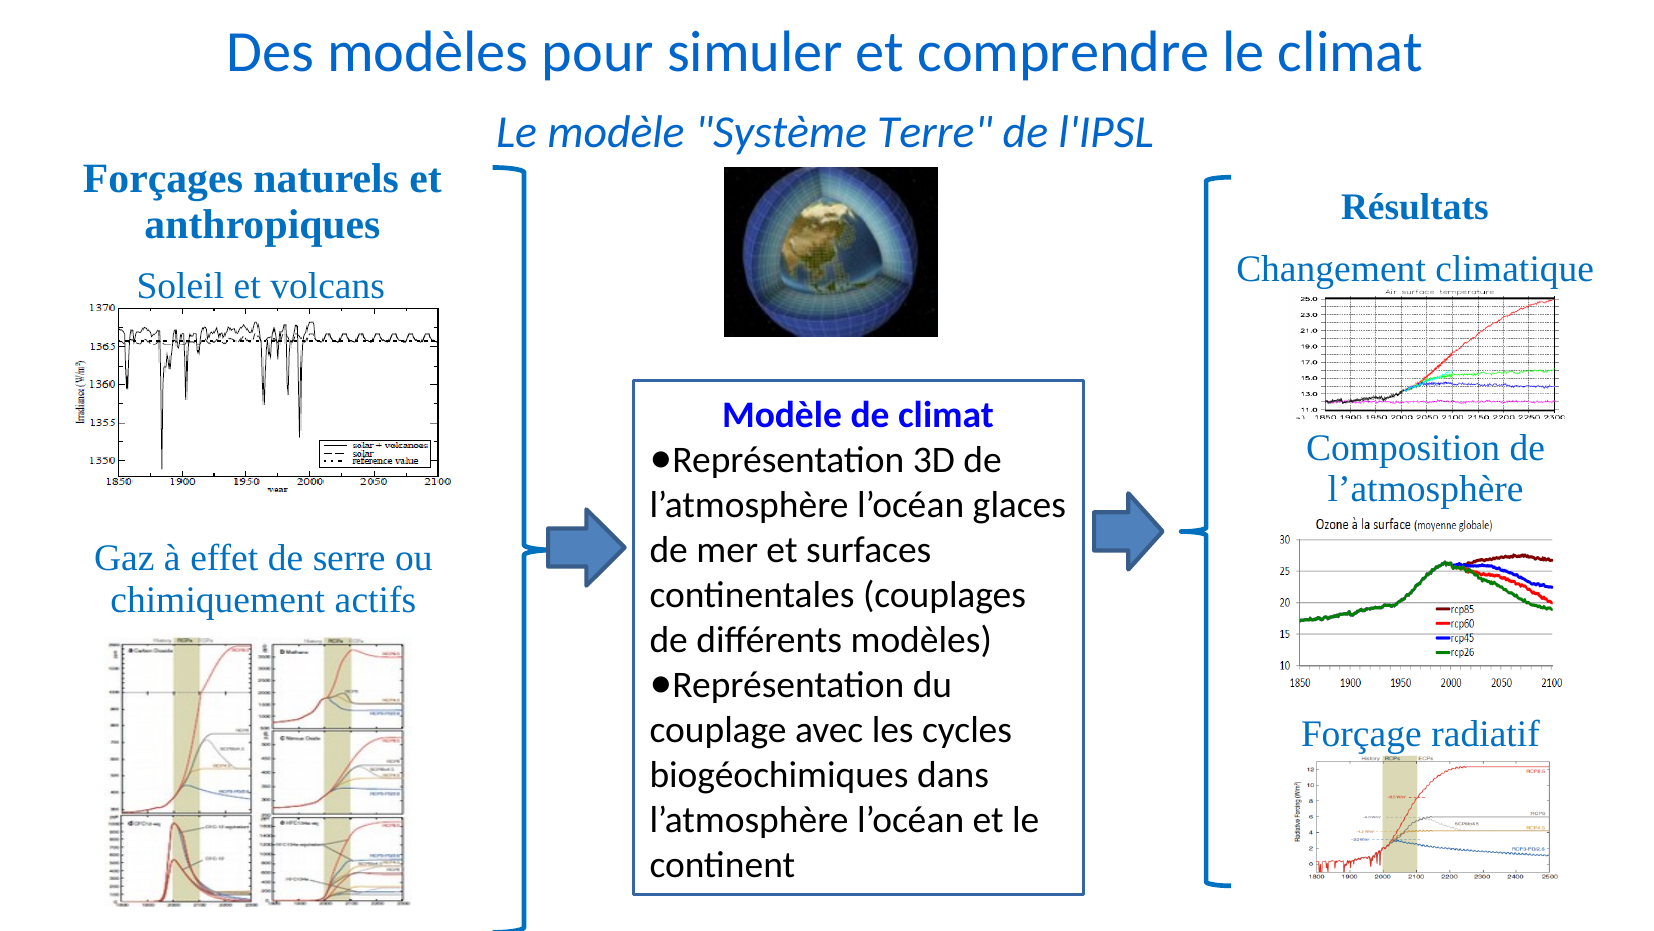

Des modèles pour simuler et comprendre le climat
Le modèle "Système Terre" de l'IPSL
Forçages naturels et anthropiques
Soleil et volcans
Gaz à effet de serre ou chimiquement actifs
Modèle de climat
Représentation 3D de l’atmosphère l’océan glaces de mer et surfaces continentales (couplages de différents modèles)
Représentation du couplage avec les cycles biogéochimiques dans l’atmosphère l’océan et le continent
Résultats
Changement climatique
Composition de l’atmosphère
Forçage radiatif
Syukuro Manabe
(1931-)
Prix Nobel de Physique 2021